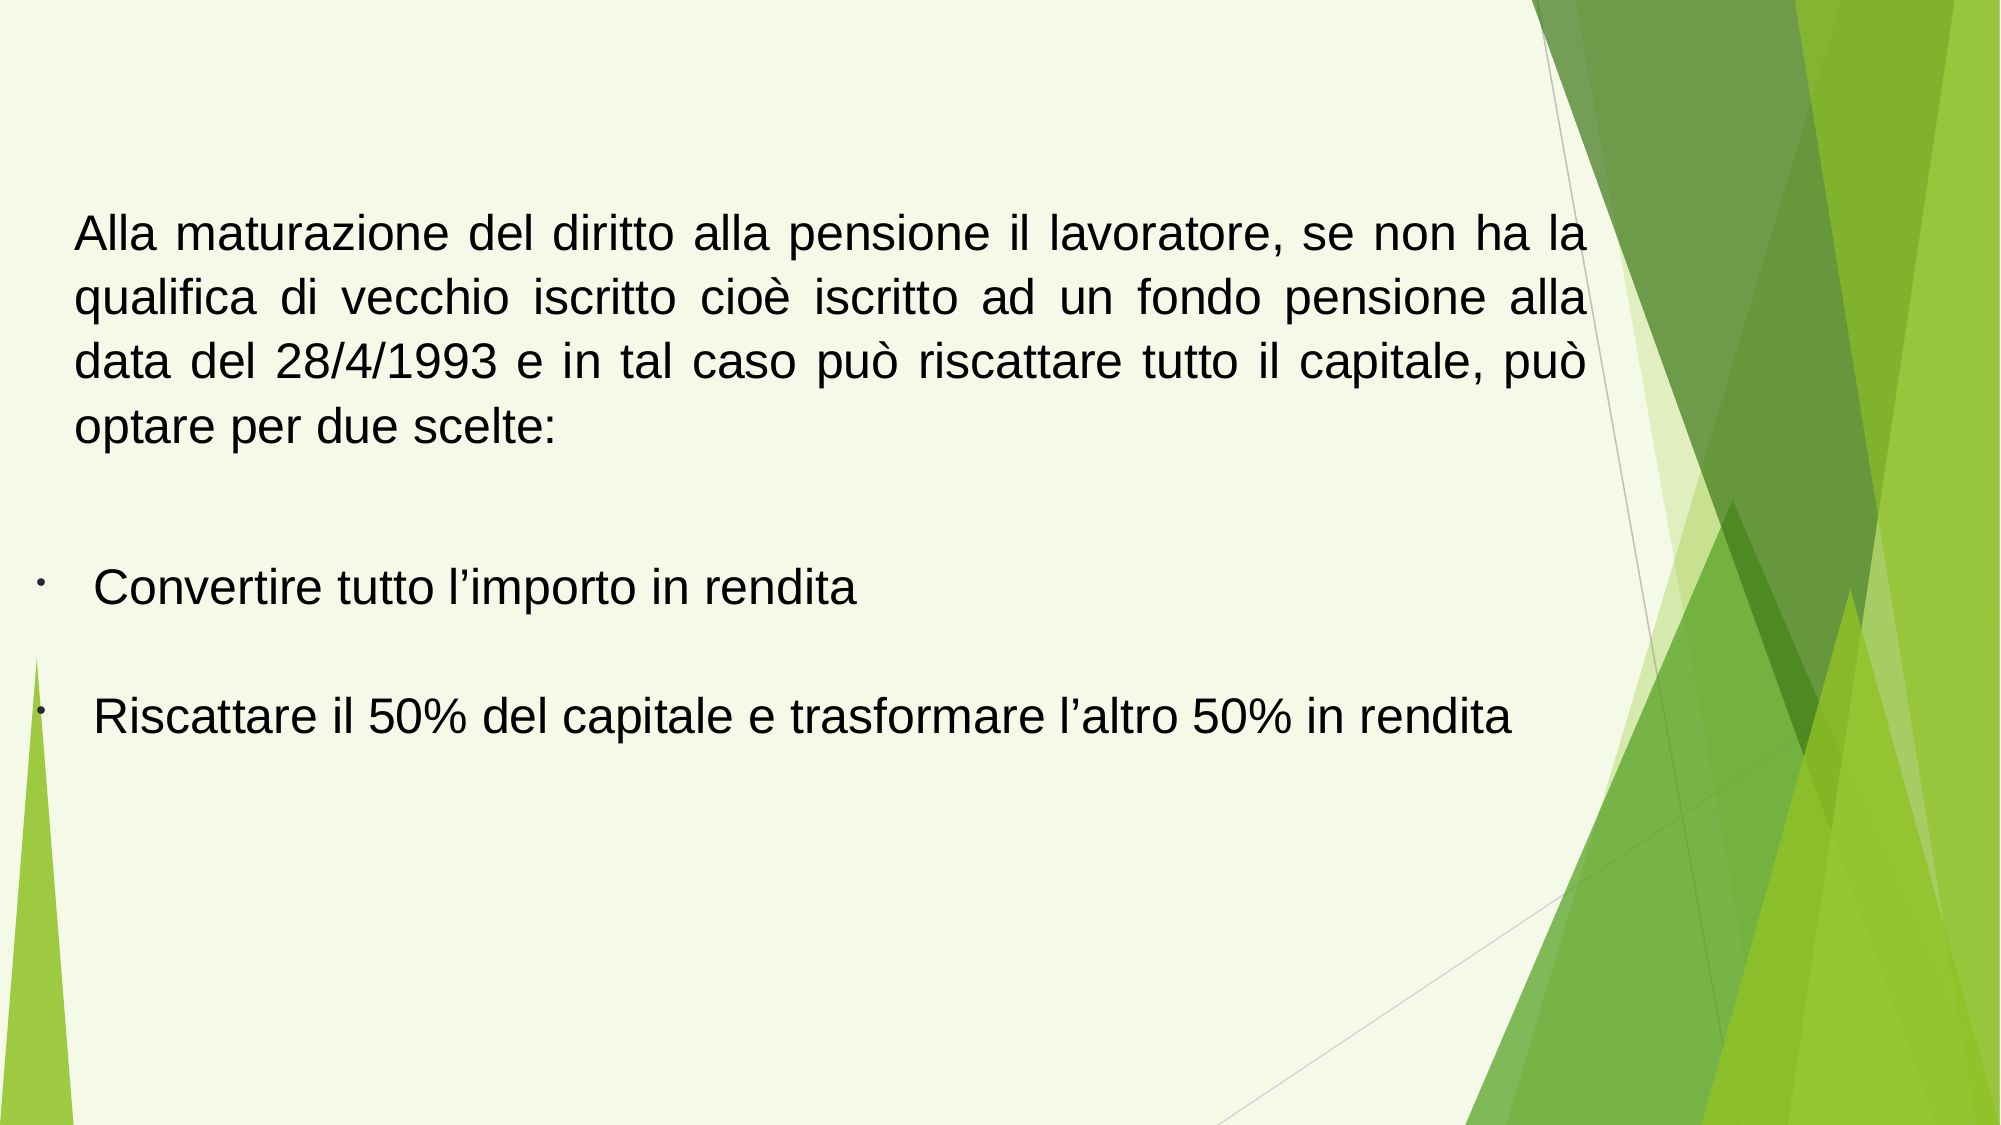

Alla maturazione del diritto alla pensione il lavoratore, se non ha la qualifica di vecchio iscritto cioè iscritto ad un fondo pensione alla data del 28/4/1993 e in tal caso può riscattare tutto il capitale, può optare per due scelte:
Convertire tutto l’importo in rendita
Riscattare il 50% del capitale e trasformare l’altro 50% in rendita